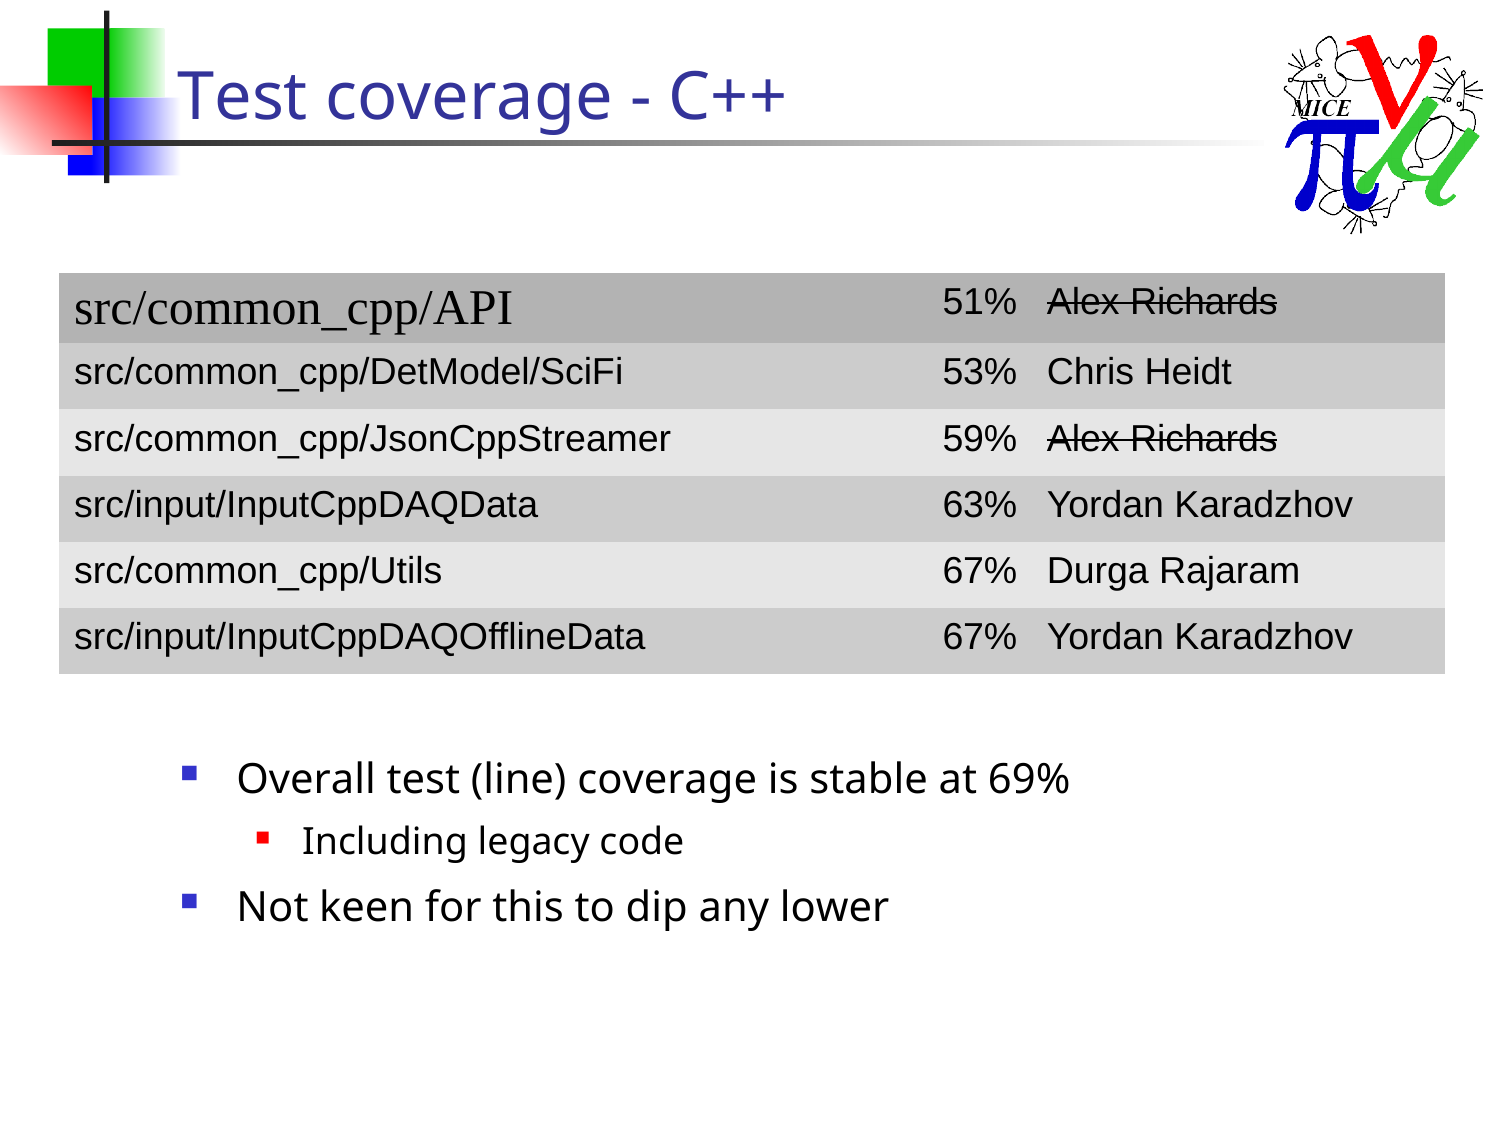

# Test coverage - C++
| src/common\_cpp/API | 51% | Alex Richards |
| --- | --- | --- |
| src/common\_cpp/DetModel/SciFi | 53% | Chris Heidt |
| src/common\_cpp/JsonCppStreamer | 59% | Alex Richards |
| src/input/InputCppDAQData | 63% | Yordan Karadzhov |
| src/common\_cpp/Utils | 67% | Durga Rajaram |
| src/input/InputCppDAQOfflineData | 67% | Yordan Karadzhov |
Overall test (line) coverage is stable at 69%
Including legacy code
Not keen for this to dip any lower